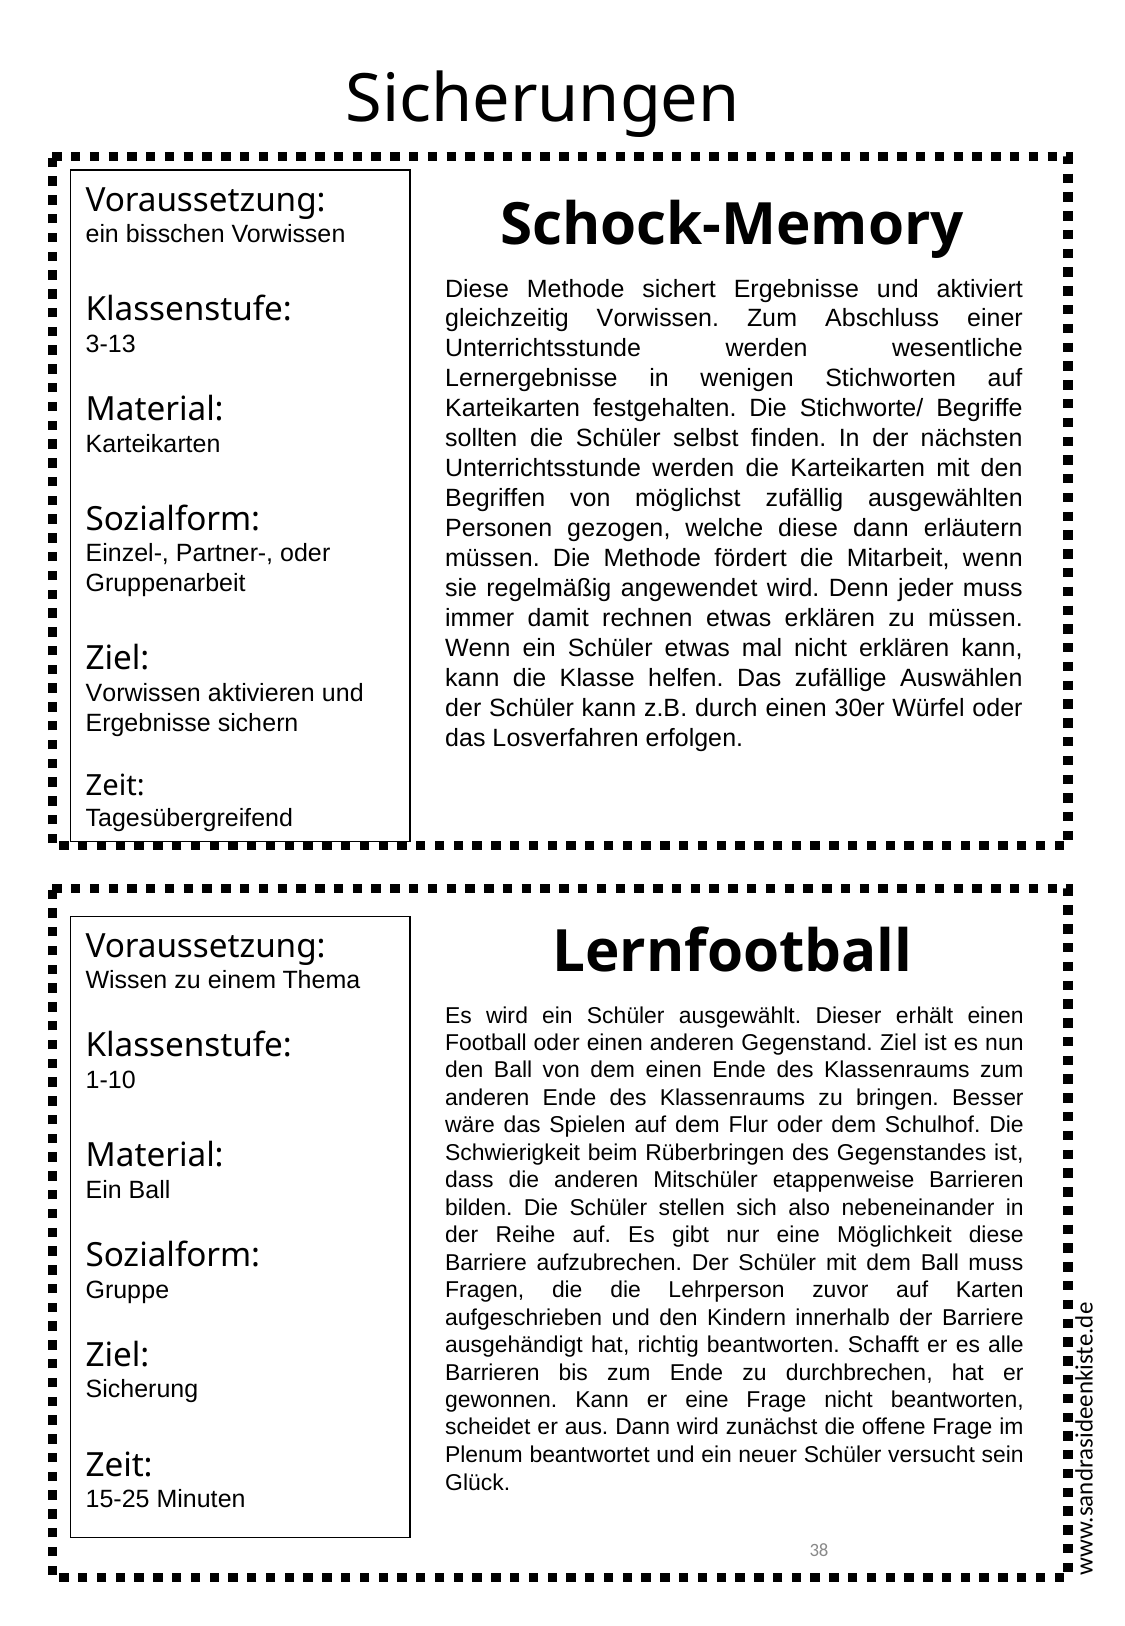

Sicherungen
Voraussetzung:
ein bisschen Vorwissen
Klassenstufe:
3-13
Material:
Karteikarten
Sozialform:
Einzel-, Partner-, oder Gruppenarbeit
Ziel:
Vorwissen aktivieren und Ergebnisse sichern
Zeit:
Tagesübergreifend
Schock-Memory
Diese Methode sichert Ergebnisse und aktiviert gleichzeitig Vorwissen. Zum Abschluss einer Unterrichtsstunde werden wesentliche Lernergebnisse in wenigen Stichworten auf Karteikarten festgehalten. Die Stichworte/ Begriffe sollten die Schüler selbst finden. In der nächsten Unterrichtsstunde werden die Karteikarten mit den Begriffen von möglichst zufällig ausgewählten Personen gezogen, welche diese dann erläutern müssen. Die Methode fördert die Mitarbeit, wenn sie regelmäßig angewendet wird. Denn jeder muss immer damit rechnen etwas erklären zu müssen. Wenn ein Schüler etwas mal nicht erklären kann, kann die Klasse helfen. Das zufällige Auswählen der Schüler kann z.B. durch einen 30er Würfel oder das Losverfahren erfolgen.
Lernfootball
Voraussetzung:
Wissen zu einem Thema
Klassenstufe:
1-10
Material:
Ein Ball
Sozialform:
Gruppe
Ziel:
Sicherung
Zeit:
15-25 Minuten
Es wird ein Schüler ausgewählt. Dieser erhält einen Football oder einen anderen Gegenstand. Ziel ist es nun den Ball von dem einen Ende des Klassenraums zum anderen Ende des Klassenraums zu bringen. Besser wäre das Spielen auf dem Flur oder dem Schulhof. Die Schwierigkeit beim Rüberbringen des Gegenstandes ist, dass die anderen Mitschüler etappenweise Barrieren bilden. Die Schüler stellen sich also nebeneinander in der Reihe auf. Es gibt nur eine Möglichkeit diese Barriere aufzubrechen. Der Schüler mit dem Ball muss Fragen, die die Lehrperson zuvor auf Karten aufgeschrieben und den Kindern innerhalb der Barriere ausgehändigt hat, richtig beantworten. Schafft er es alle Barrieren bis zum Ende zu durchbrechen, hat er gewonnen. Kann er eine Frage nicht beantworten, scheidet er aus. Dann wird zunächst die offene Frage im Plenum beantwortet und ein neuer Schüler versucht sein Glück.
www.sandrasideenkiste.de